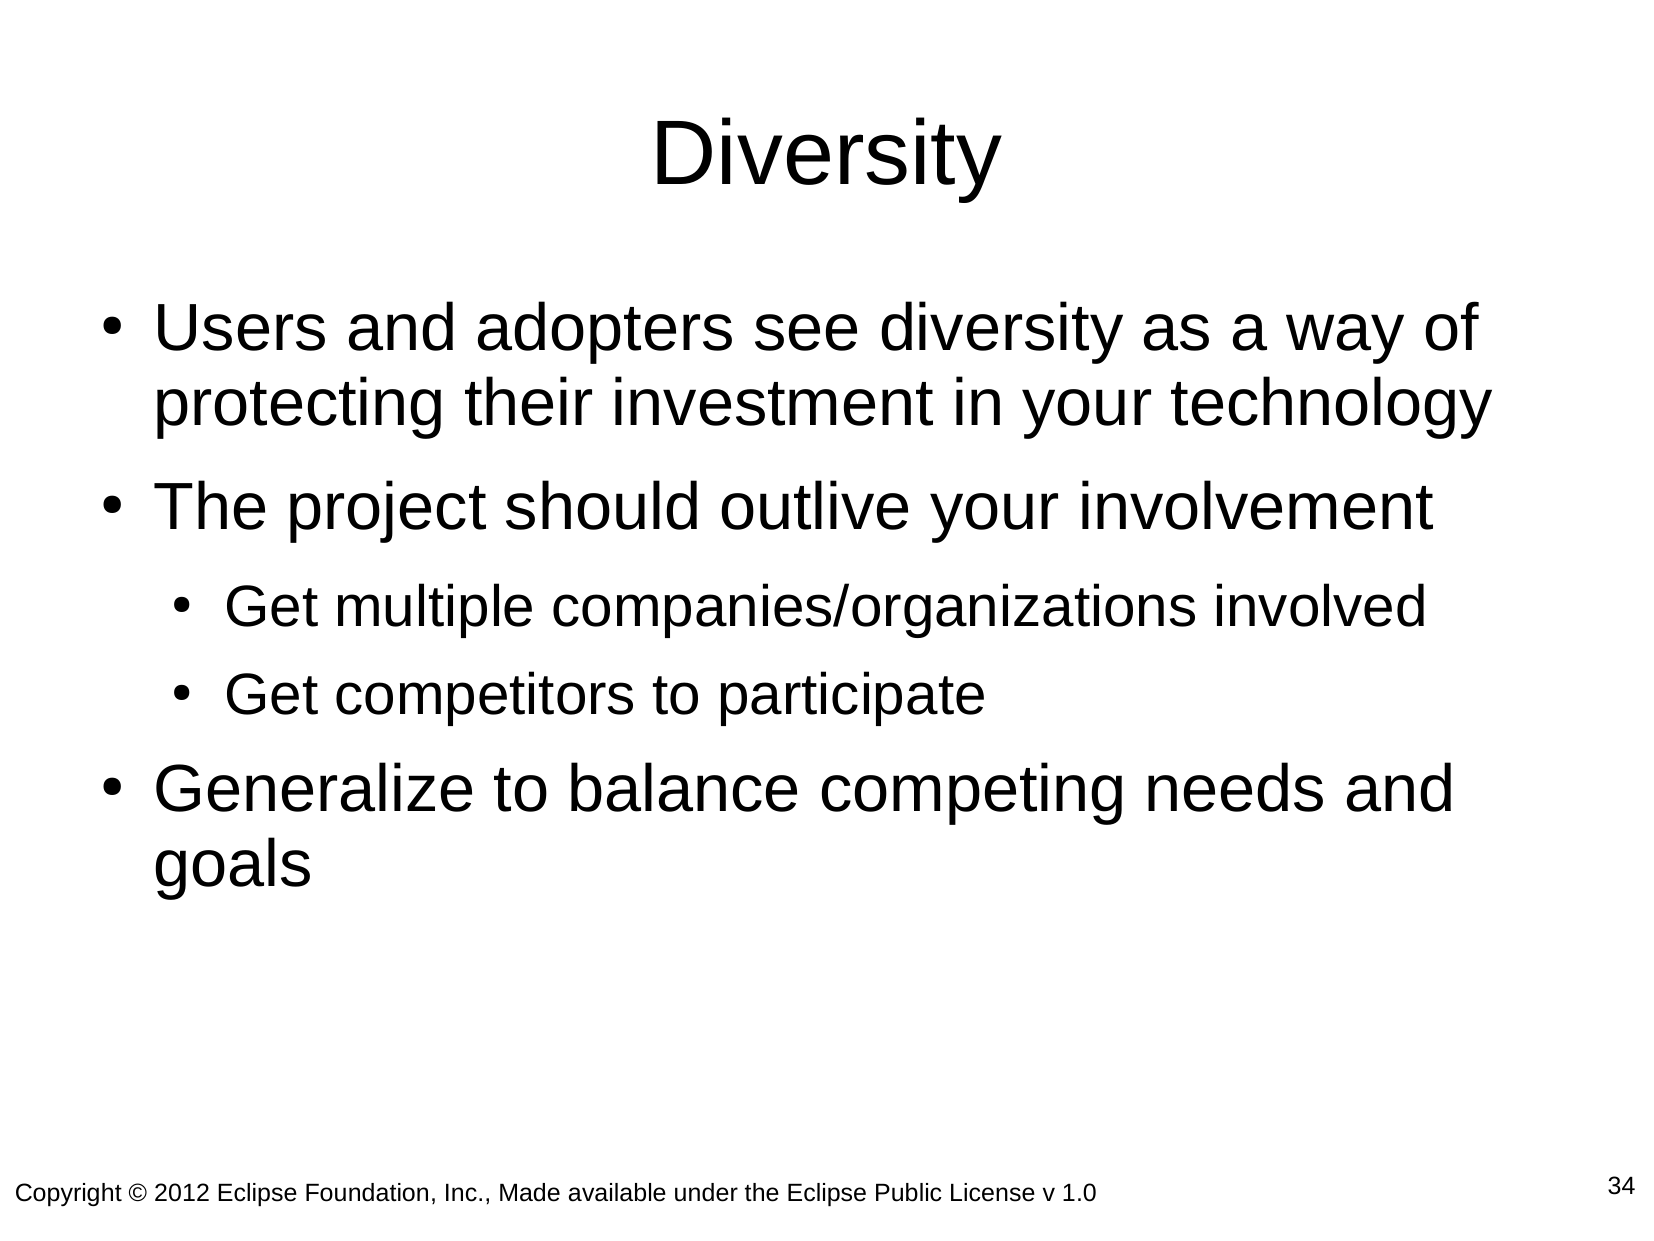

# Diversity
Users and adopters see diversity as a way of protecting their investment in your technology
The project should outlive your involvement
Get multiple companies/organizations involved
Get competitors to participate
Generalize to balance competing needs and goals
34